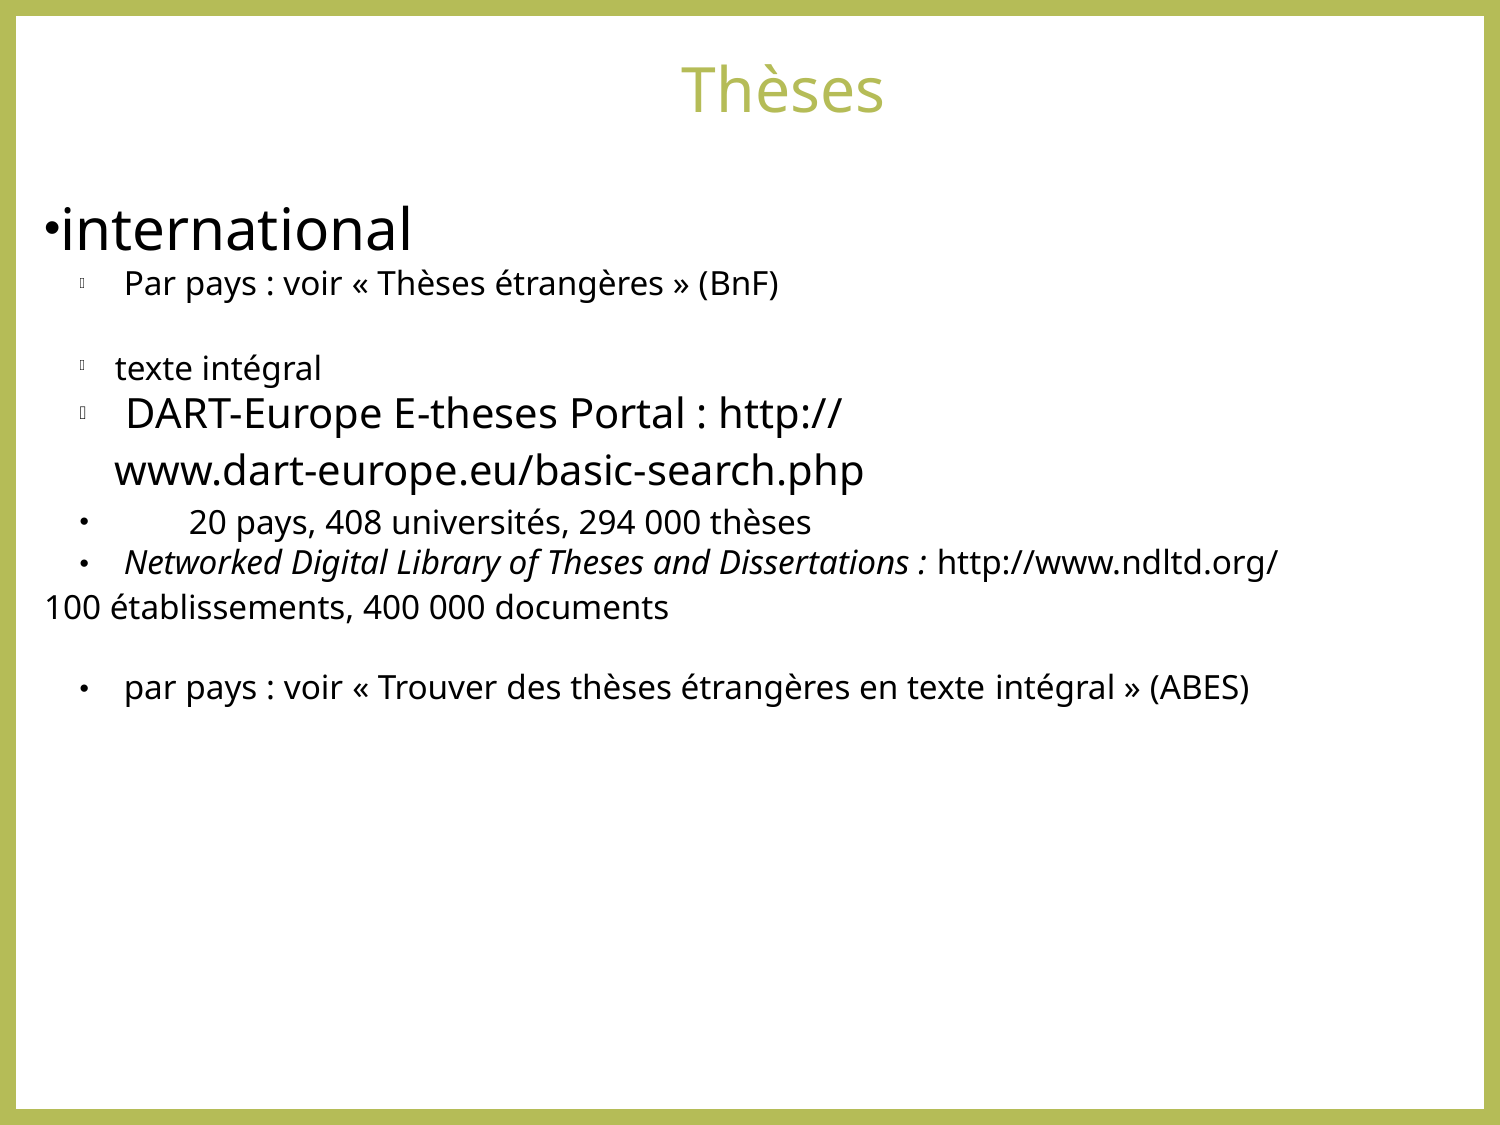

Thèses
international
 Par pays : voir « Thèses étrangères » (BnF)
texte intégral
 DART-Europe E-theses Portal : http://www.dart-europe.eu/basic-search.php
	20 pays, 408 universités, 294 000 thèses
 Networked Digital Library of Theses and Dissertations : http://www.ndltd.org/
100 établissements, 400 000 documents
 par pays : voir « Trouver des thèses étrangères en texte intégral » (ABES)